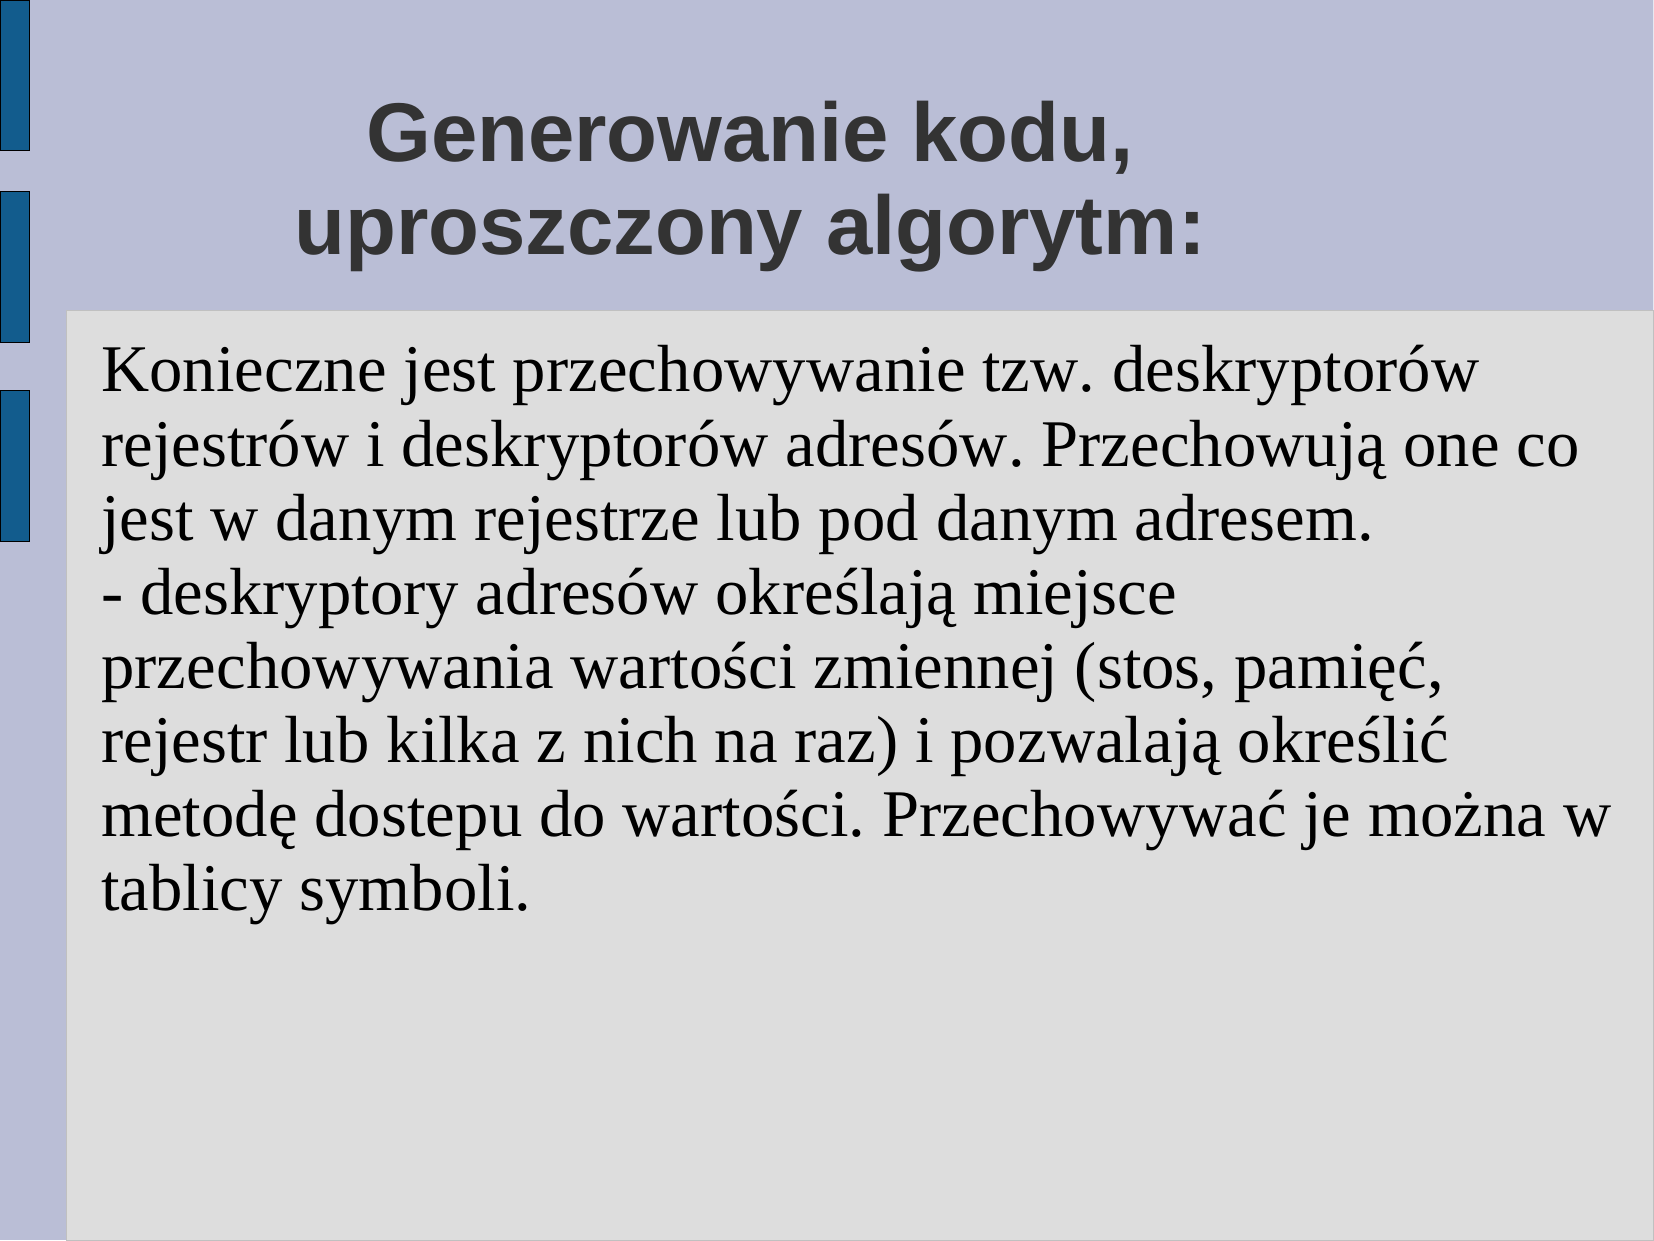

# Generowanie kodu, uproszczony algorytm:
Konieczne jest przechowywanie tzw. deskryptorów rejestrów i deskryptorów adresów. Przechowują one co jest w danym rejestrze lub pod danym adresem.
- deskryptory adresów określają miejsce przechowywania wartości zmiennej (stos, pamięć, rejestr lub kilka z nich na raz) i pozwalają określić metodę dostepu do wartości. Przechowywać je można w tablicy symboli.